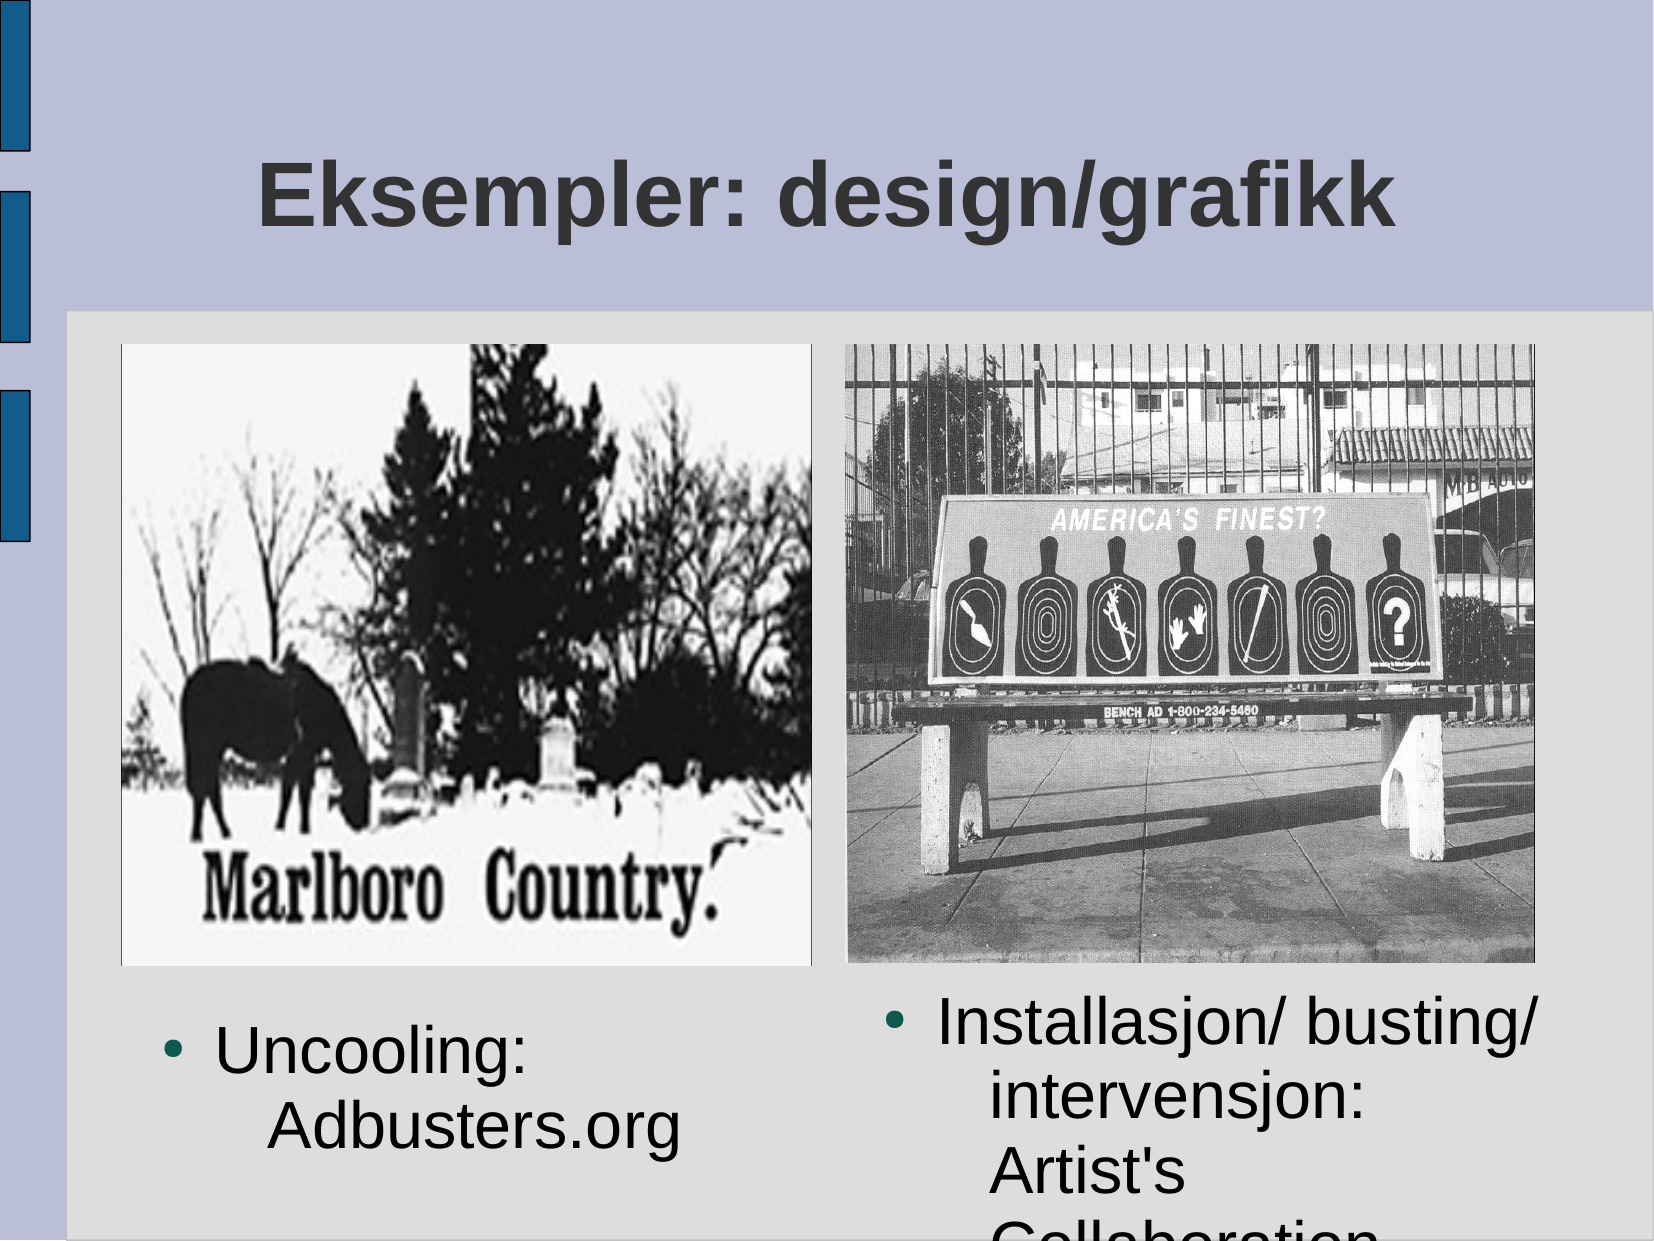

# Eksempler: design/grafikk
Installasjon/ busting/ intervensjon: Artist's Collaboration
Uncooling:
Adbusters.org